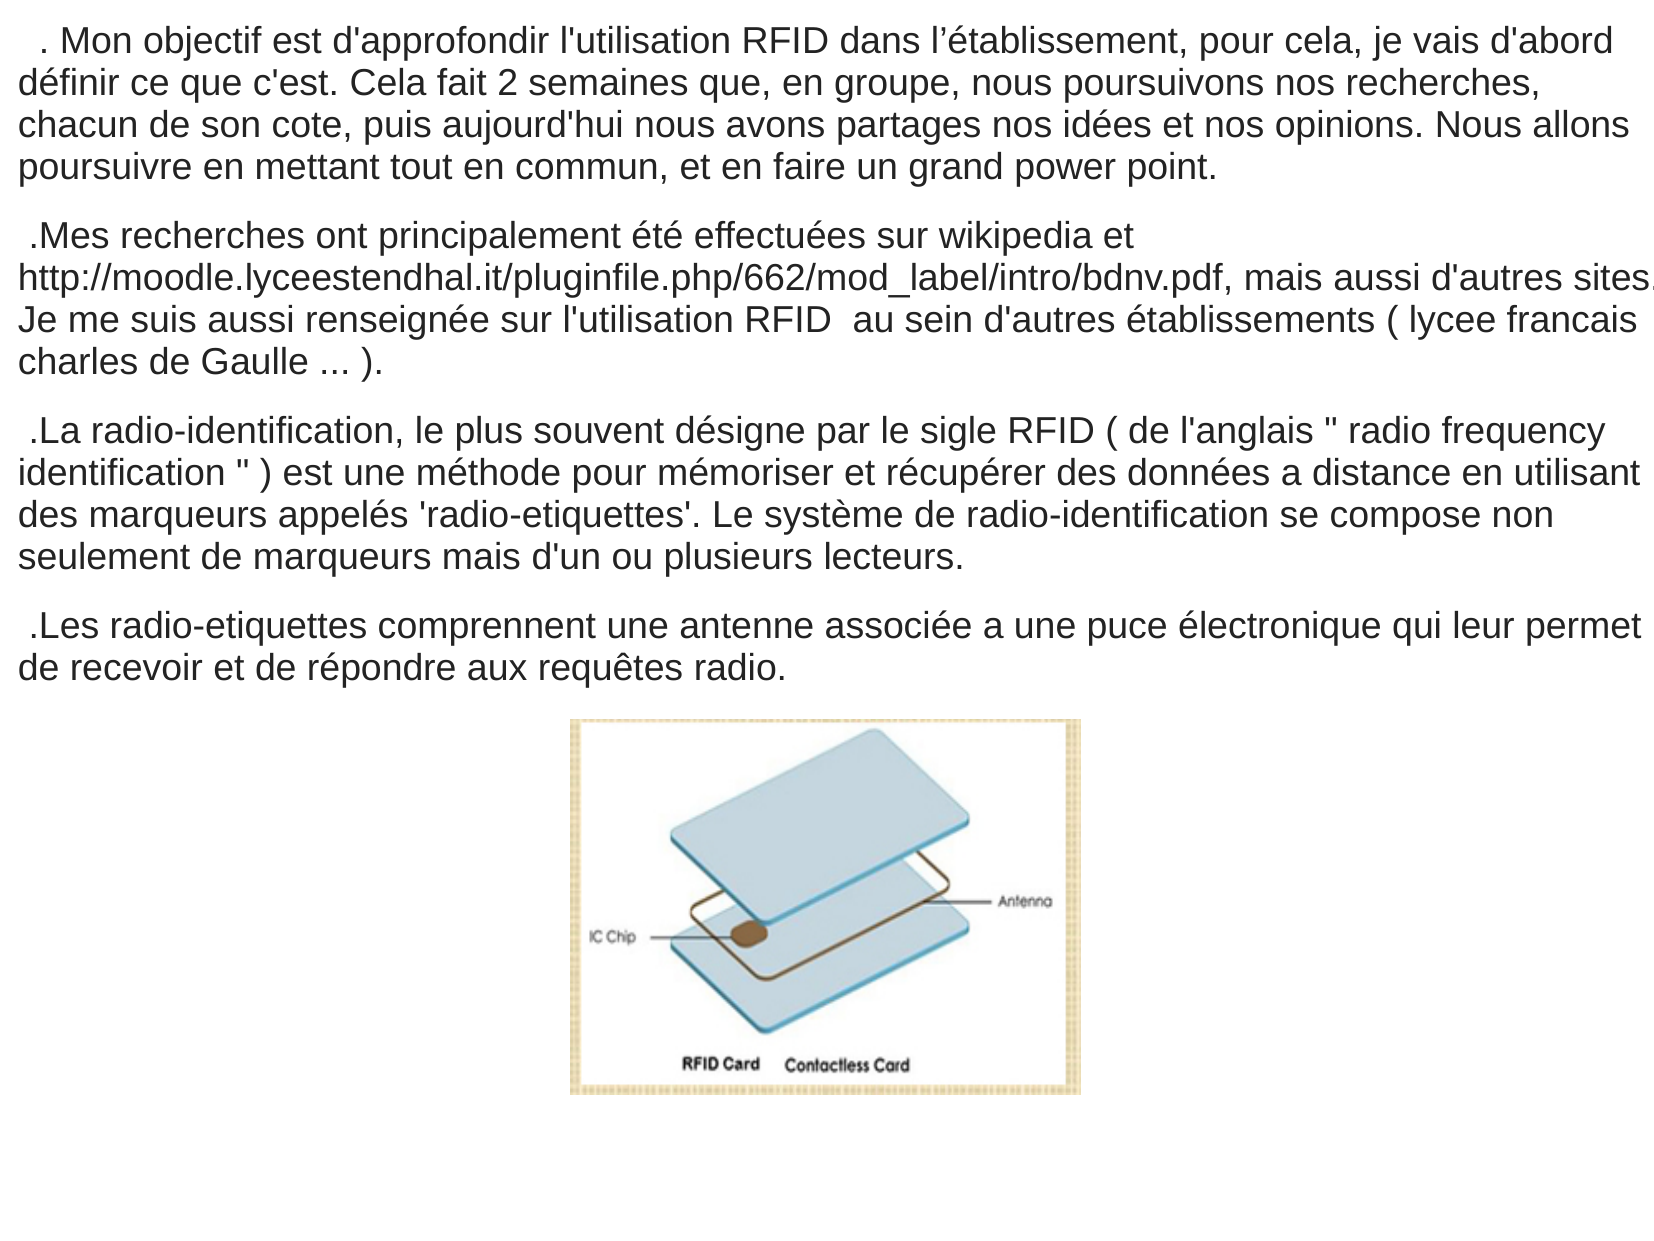

. Mon objectif est d'approfondir l'utilisation RFID dans l’établissement, pour cela, je vais d'abord définir ce que c'est. Cela fait 2 semaines que, en groupe, nous poursuivons nos recherches, chacun de son cote, puis aujourd'hui nous avons partages nos idées et nos opinions. Nous allons poursuivre en mettant tout en commun, et en faire un grand power point.
 .Mes recherches ont principalement été effectuées sur wikipedia et http://moodle.lyceestendhal.it/pluginfile.php/662/mod_label/intro/bdnv.pdf, mais aussi d'autres sites. Je me suis aussi renseignée sur l'utilisation RFID  au sein d'autres établissements ( lycee francais charles de Gaulle ... ).
 .La radio-identification, le plus souvent désigne par le sigle RFID ( de l'anglais " radio frequency identification " ) est une méthode pour mémoriser et récupérer des données a distance en utilisant des marqueurs appelés 'radio-etiquettes'. Le système de radio-identification se compose non seulement de marqueurs mais d'un ou plusieurs lecteurs.
 .Les radio-etiquettes comprennent une antenne associée a une puce électronique qui leur permet de recevoir et de répondre aux requêtes radio.